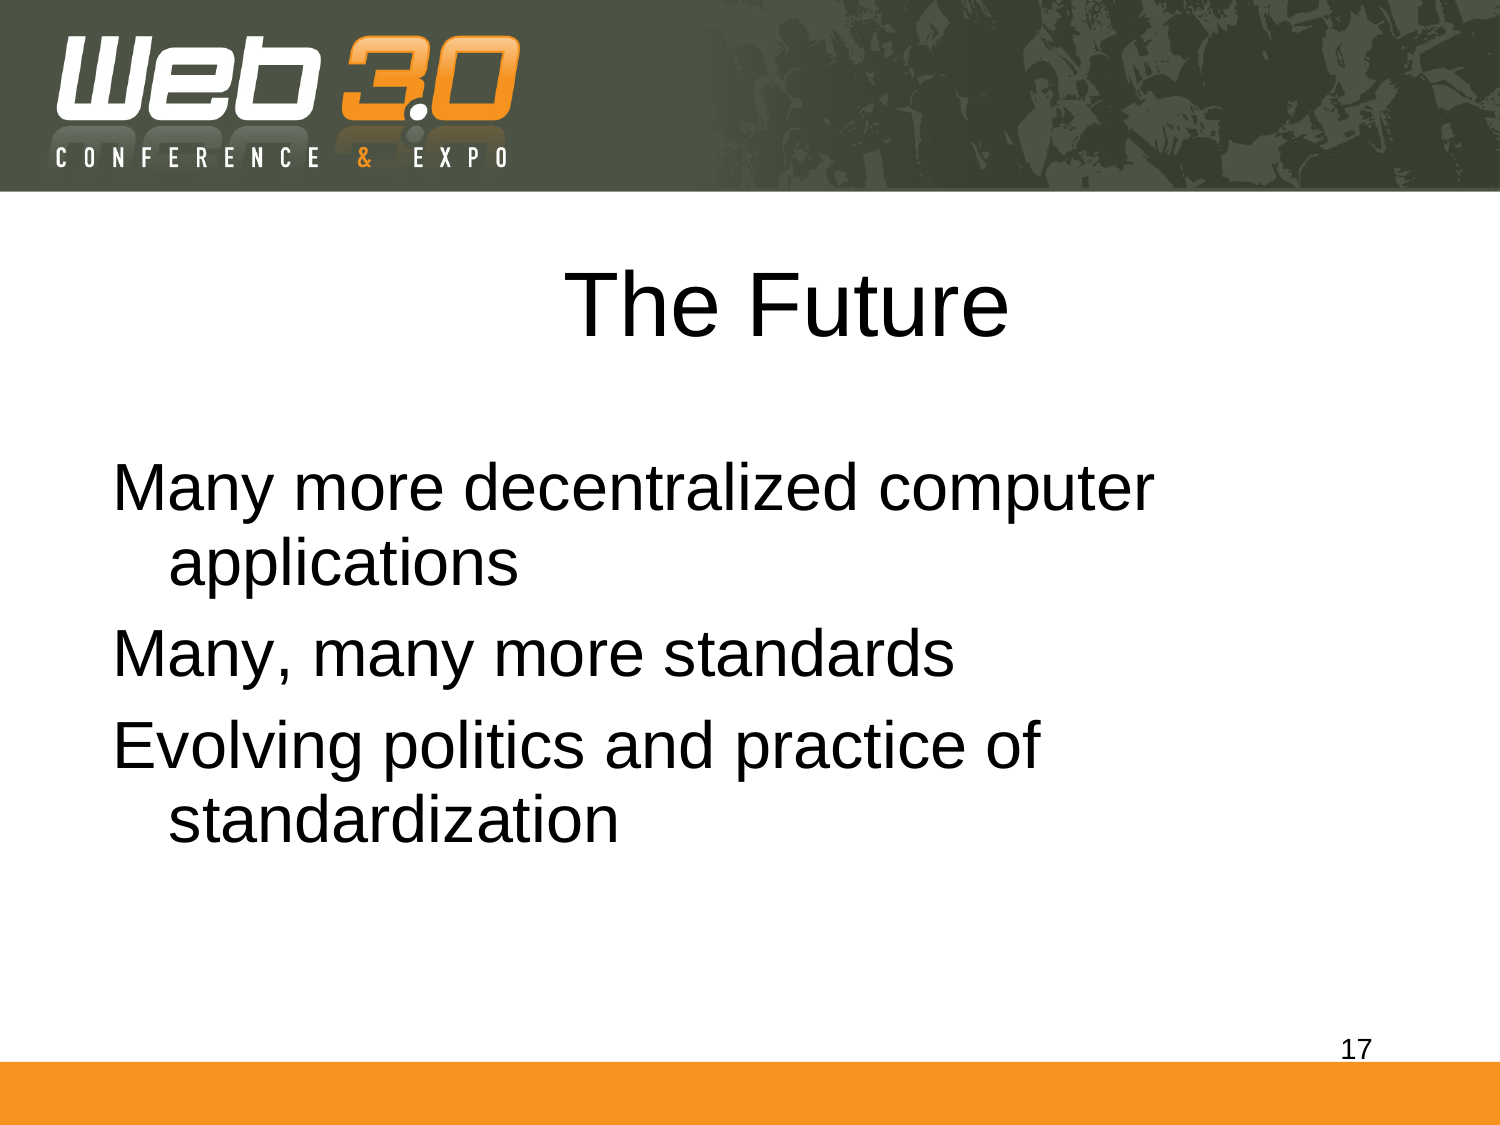

# The Future
Many more decentralized computer applications
Many, many more standards
Evolving politics and practice of standardization
17